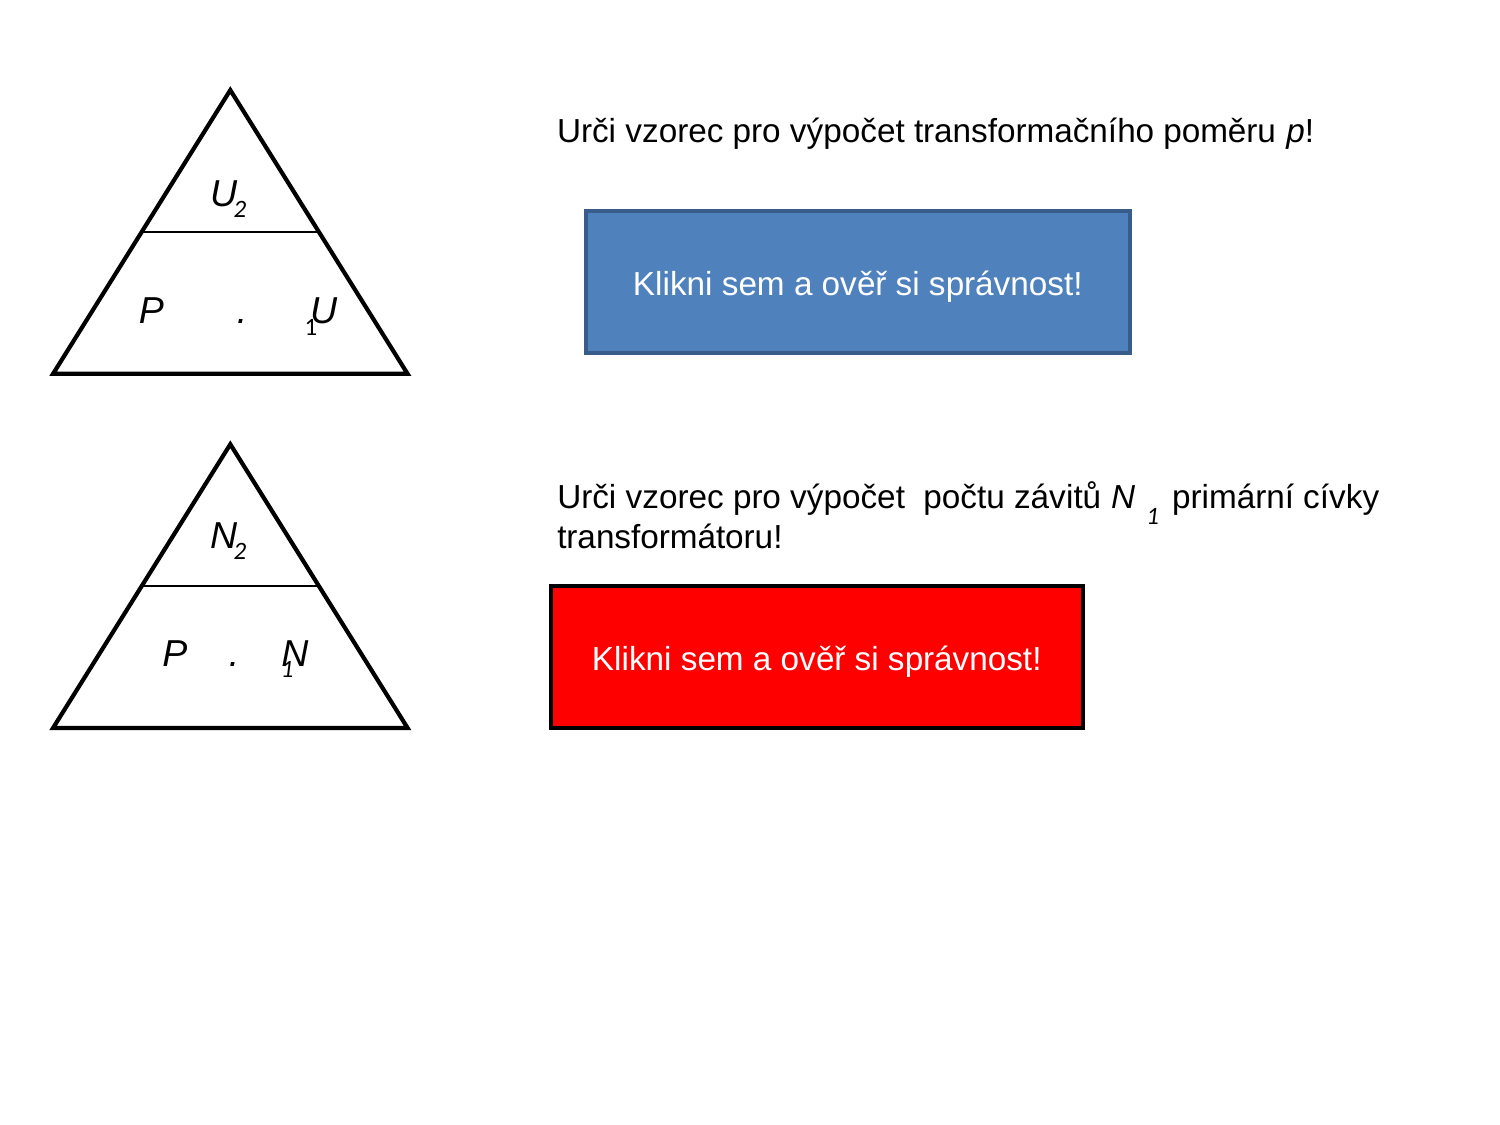

Urči vzorec pro výpočet transformačního poměru p!
U
2
U
2
Klikni sem a ověř si správnost!
P =
P . U
1
U
1
Urči vzorec pro výpočet počtu závitů N primární cívky
transformátoru!
1
N
2
Klikni sem a ověř si správnost!
N
2
P . N
1
N =
1
p